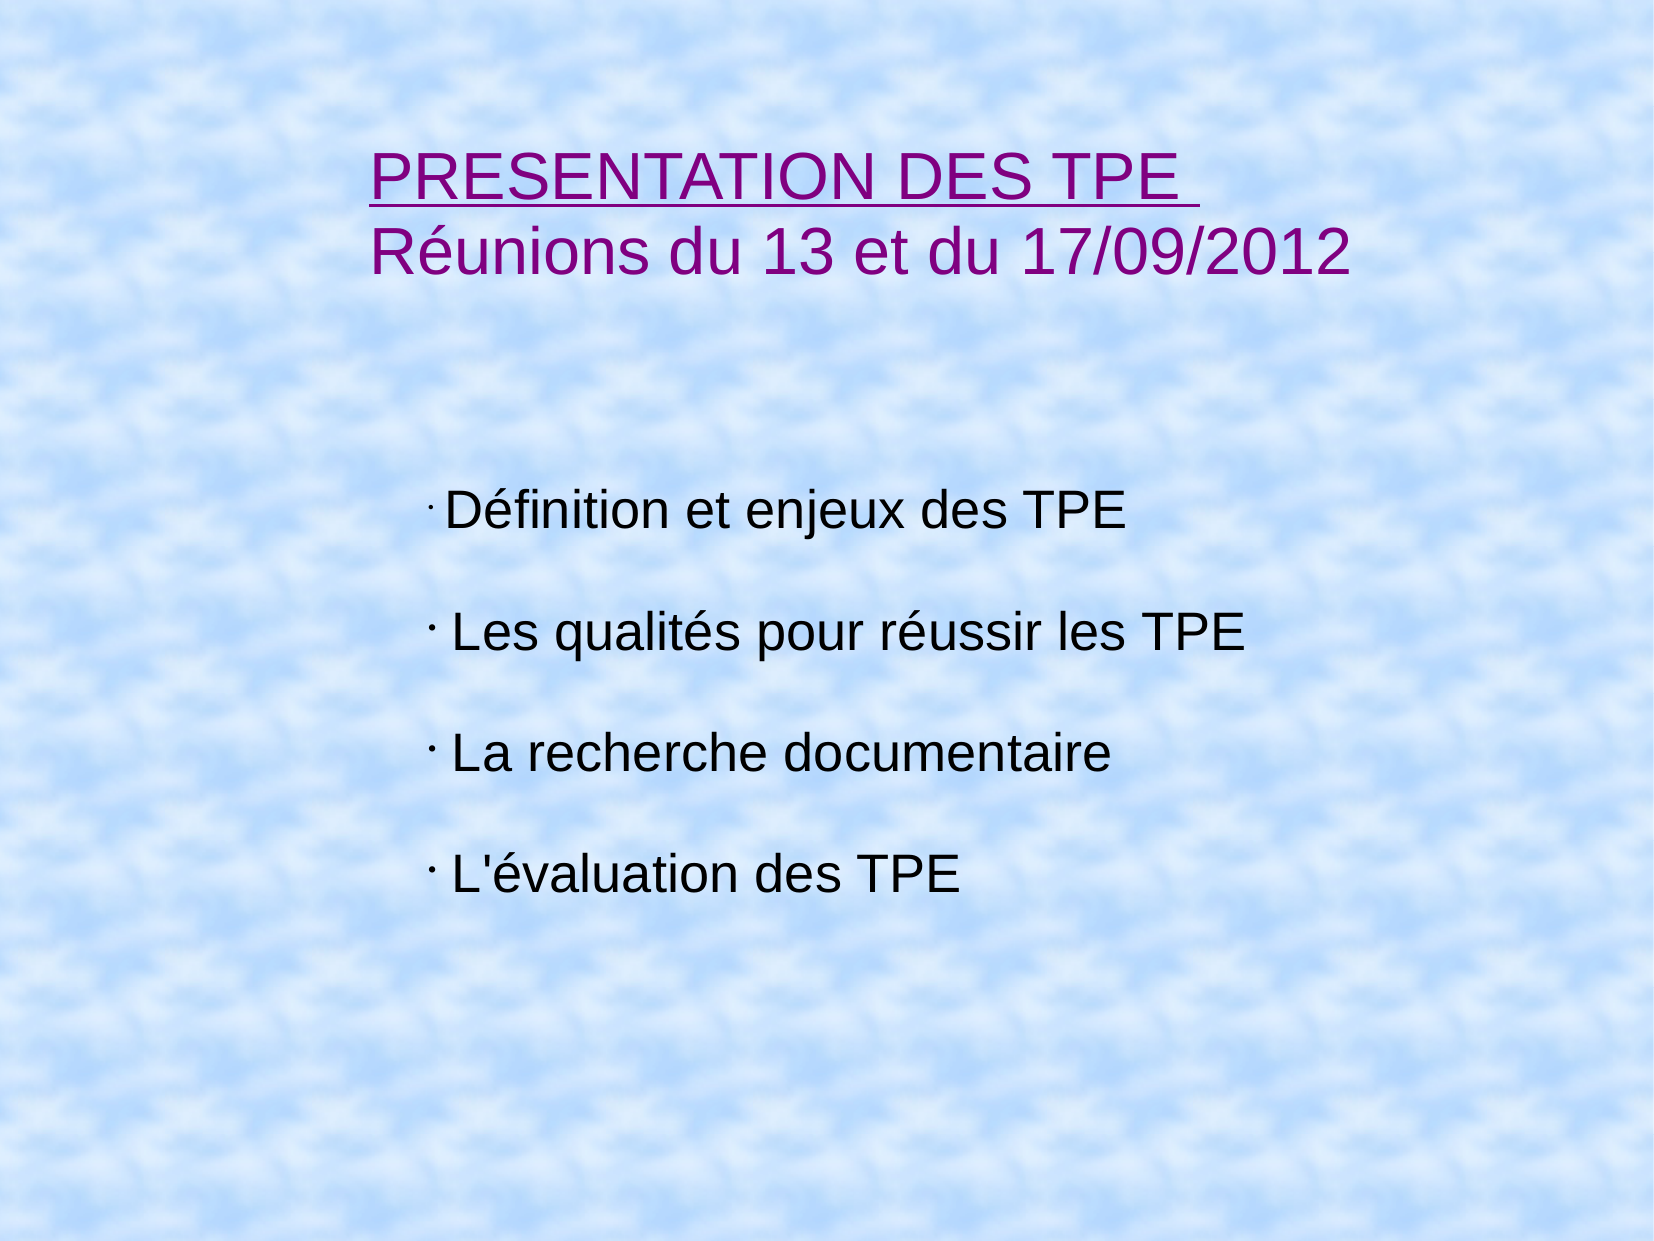

PRESENTATION DES TPE
Réunions du 13 et du 17/09/2012
 Définition et enjeux des TPE
 Les qualités pour réussir les TPE
 La recherche documentaire
 L'évaluation des TPE